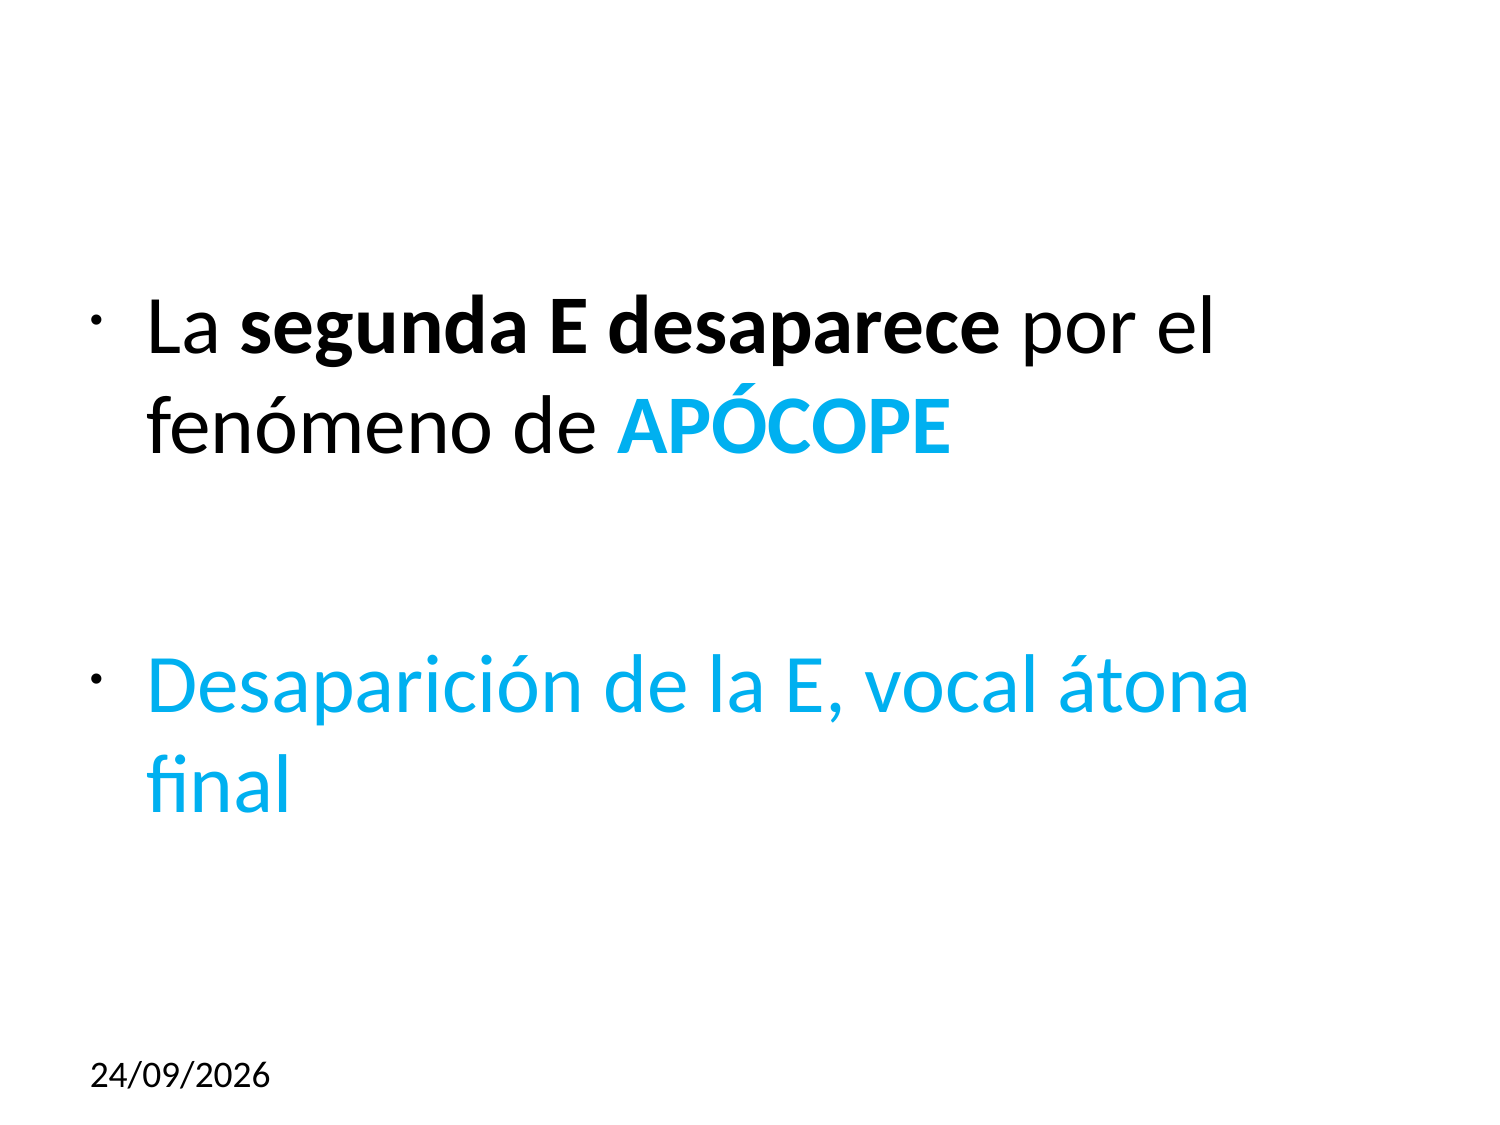

#
La segunda E desaparece por el fenómeno de APÓCOPE
Desaparición de la E, vocal átona final
14 de avril de 2011